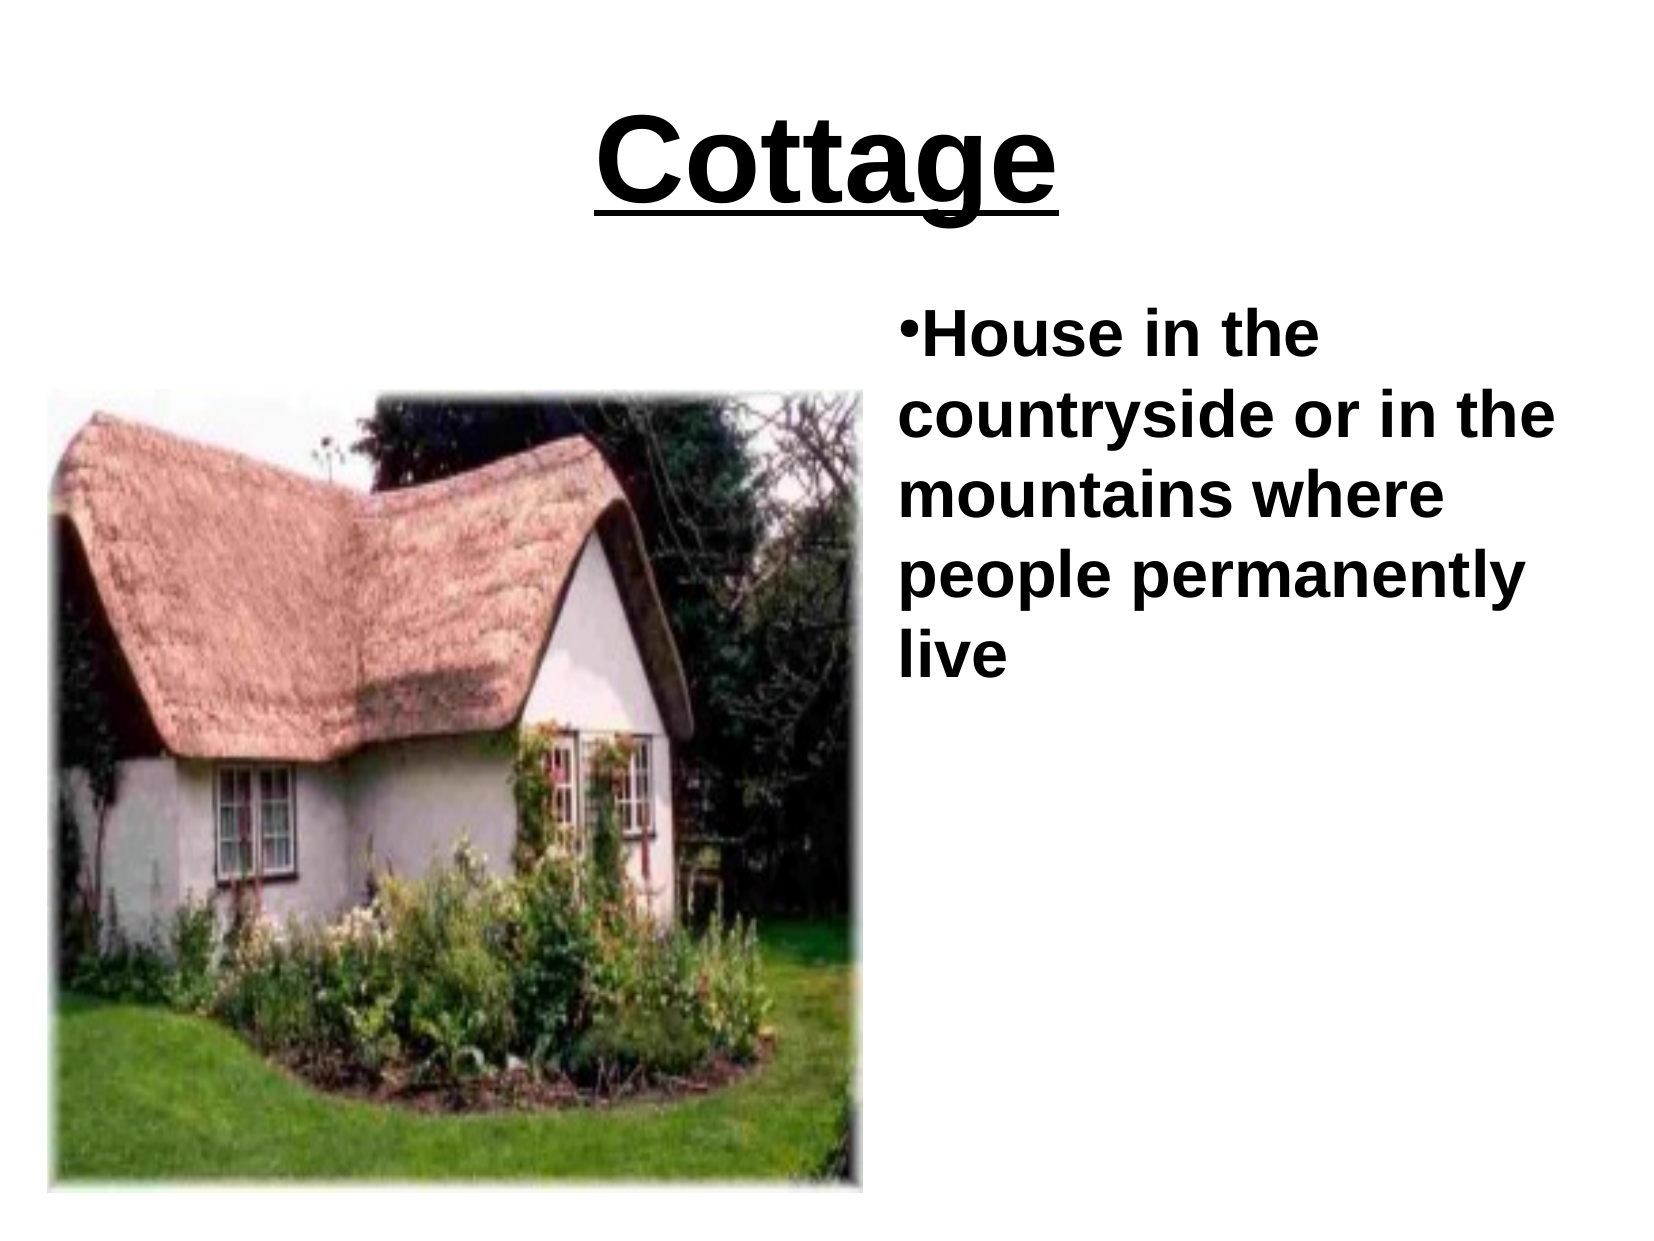

# Cottage
House in the countryside or in the mountains where people permanently live